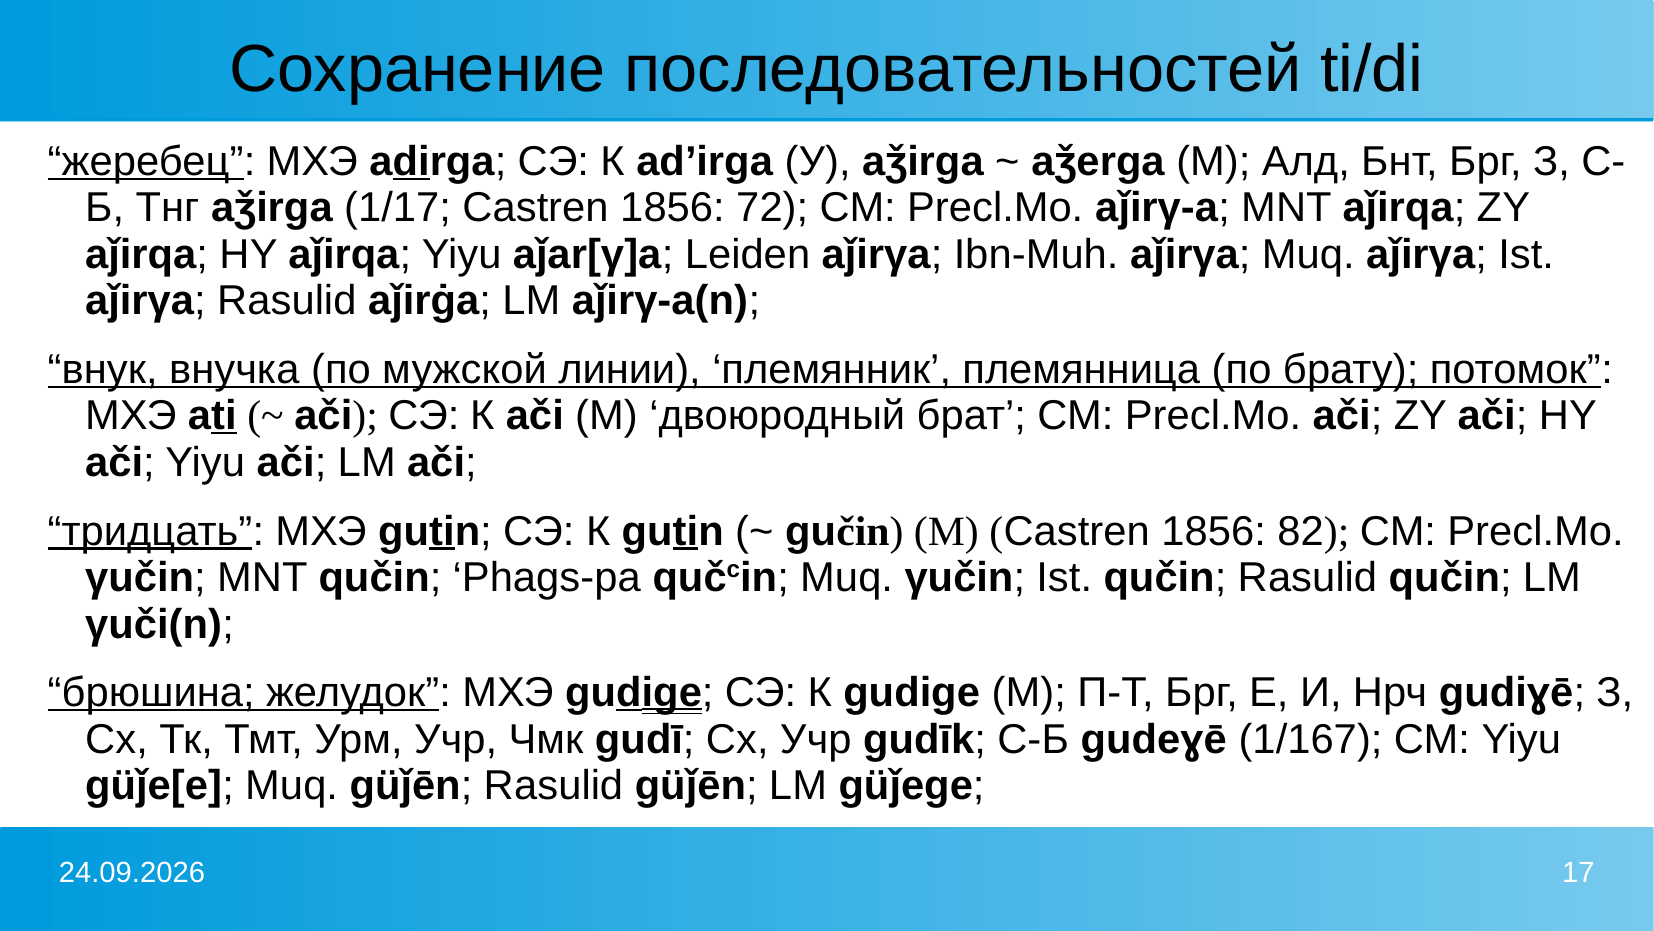

# Сохранение последовательностей ti/di
“жеребец”: МХЭ adirga; СЭ: К ad’irga (У), aǯirga ~ aǯerga (М); Алд, Бнт, Брг, З, С-Б, Тнг aǯirga (1/17; Castren 1856: 72); СМ: Precl.Mo. aǰirγ-a; MNT aǰirqa; ZY aǰirqa; HY aǰirqa; Yiyu aǰar[γ]a; Leiden aǰirγa; Ibn-Muh. aǰirγa; Muq. aǰirγa; Ist. aǰirγa; Rasulid aǰirġa; LM aǰirγ-a(n);
“внук, внучка (по мужской линии), ‘племянник’, племянница (по брату); потомок”: МХЭ ati (~ ači); СЭ: К ači (М) ‘двоюродный брат’; СМ: Precl.Mo. ači; ZY ači; HY ači; Yiyu ači; LM ači;
“тридцать”: МХЭ gutin; СЭ: К gutin (~ gučin) (М) (Castren 1856: 82); СМ: Precl.Mo. γučin; MNT qučin; ‘Phags-pa qučcin; Muq. γučin; Ist. qučin; Rasulid qučin; LM γuči(n);
“брюшина; желудок”: МХЭ gudige; СЭ: К gudige (М); П-Т, Брг, Е, И, Нрч gudiɣē; З, Сх, Тк, Тмт, Урм, Учр, Чмк gudī; Сх, Учр gudīk; С-Б gudeɣē (1/167); СМ: Yiyu güǰe[e]; Muq. güǰēn; Rasulid güǰēn; LM güǰege;
17